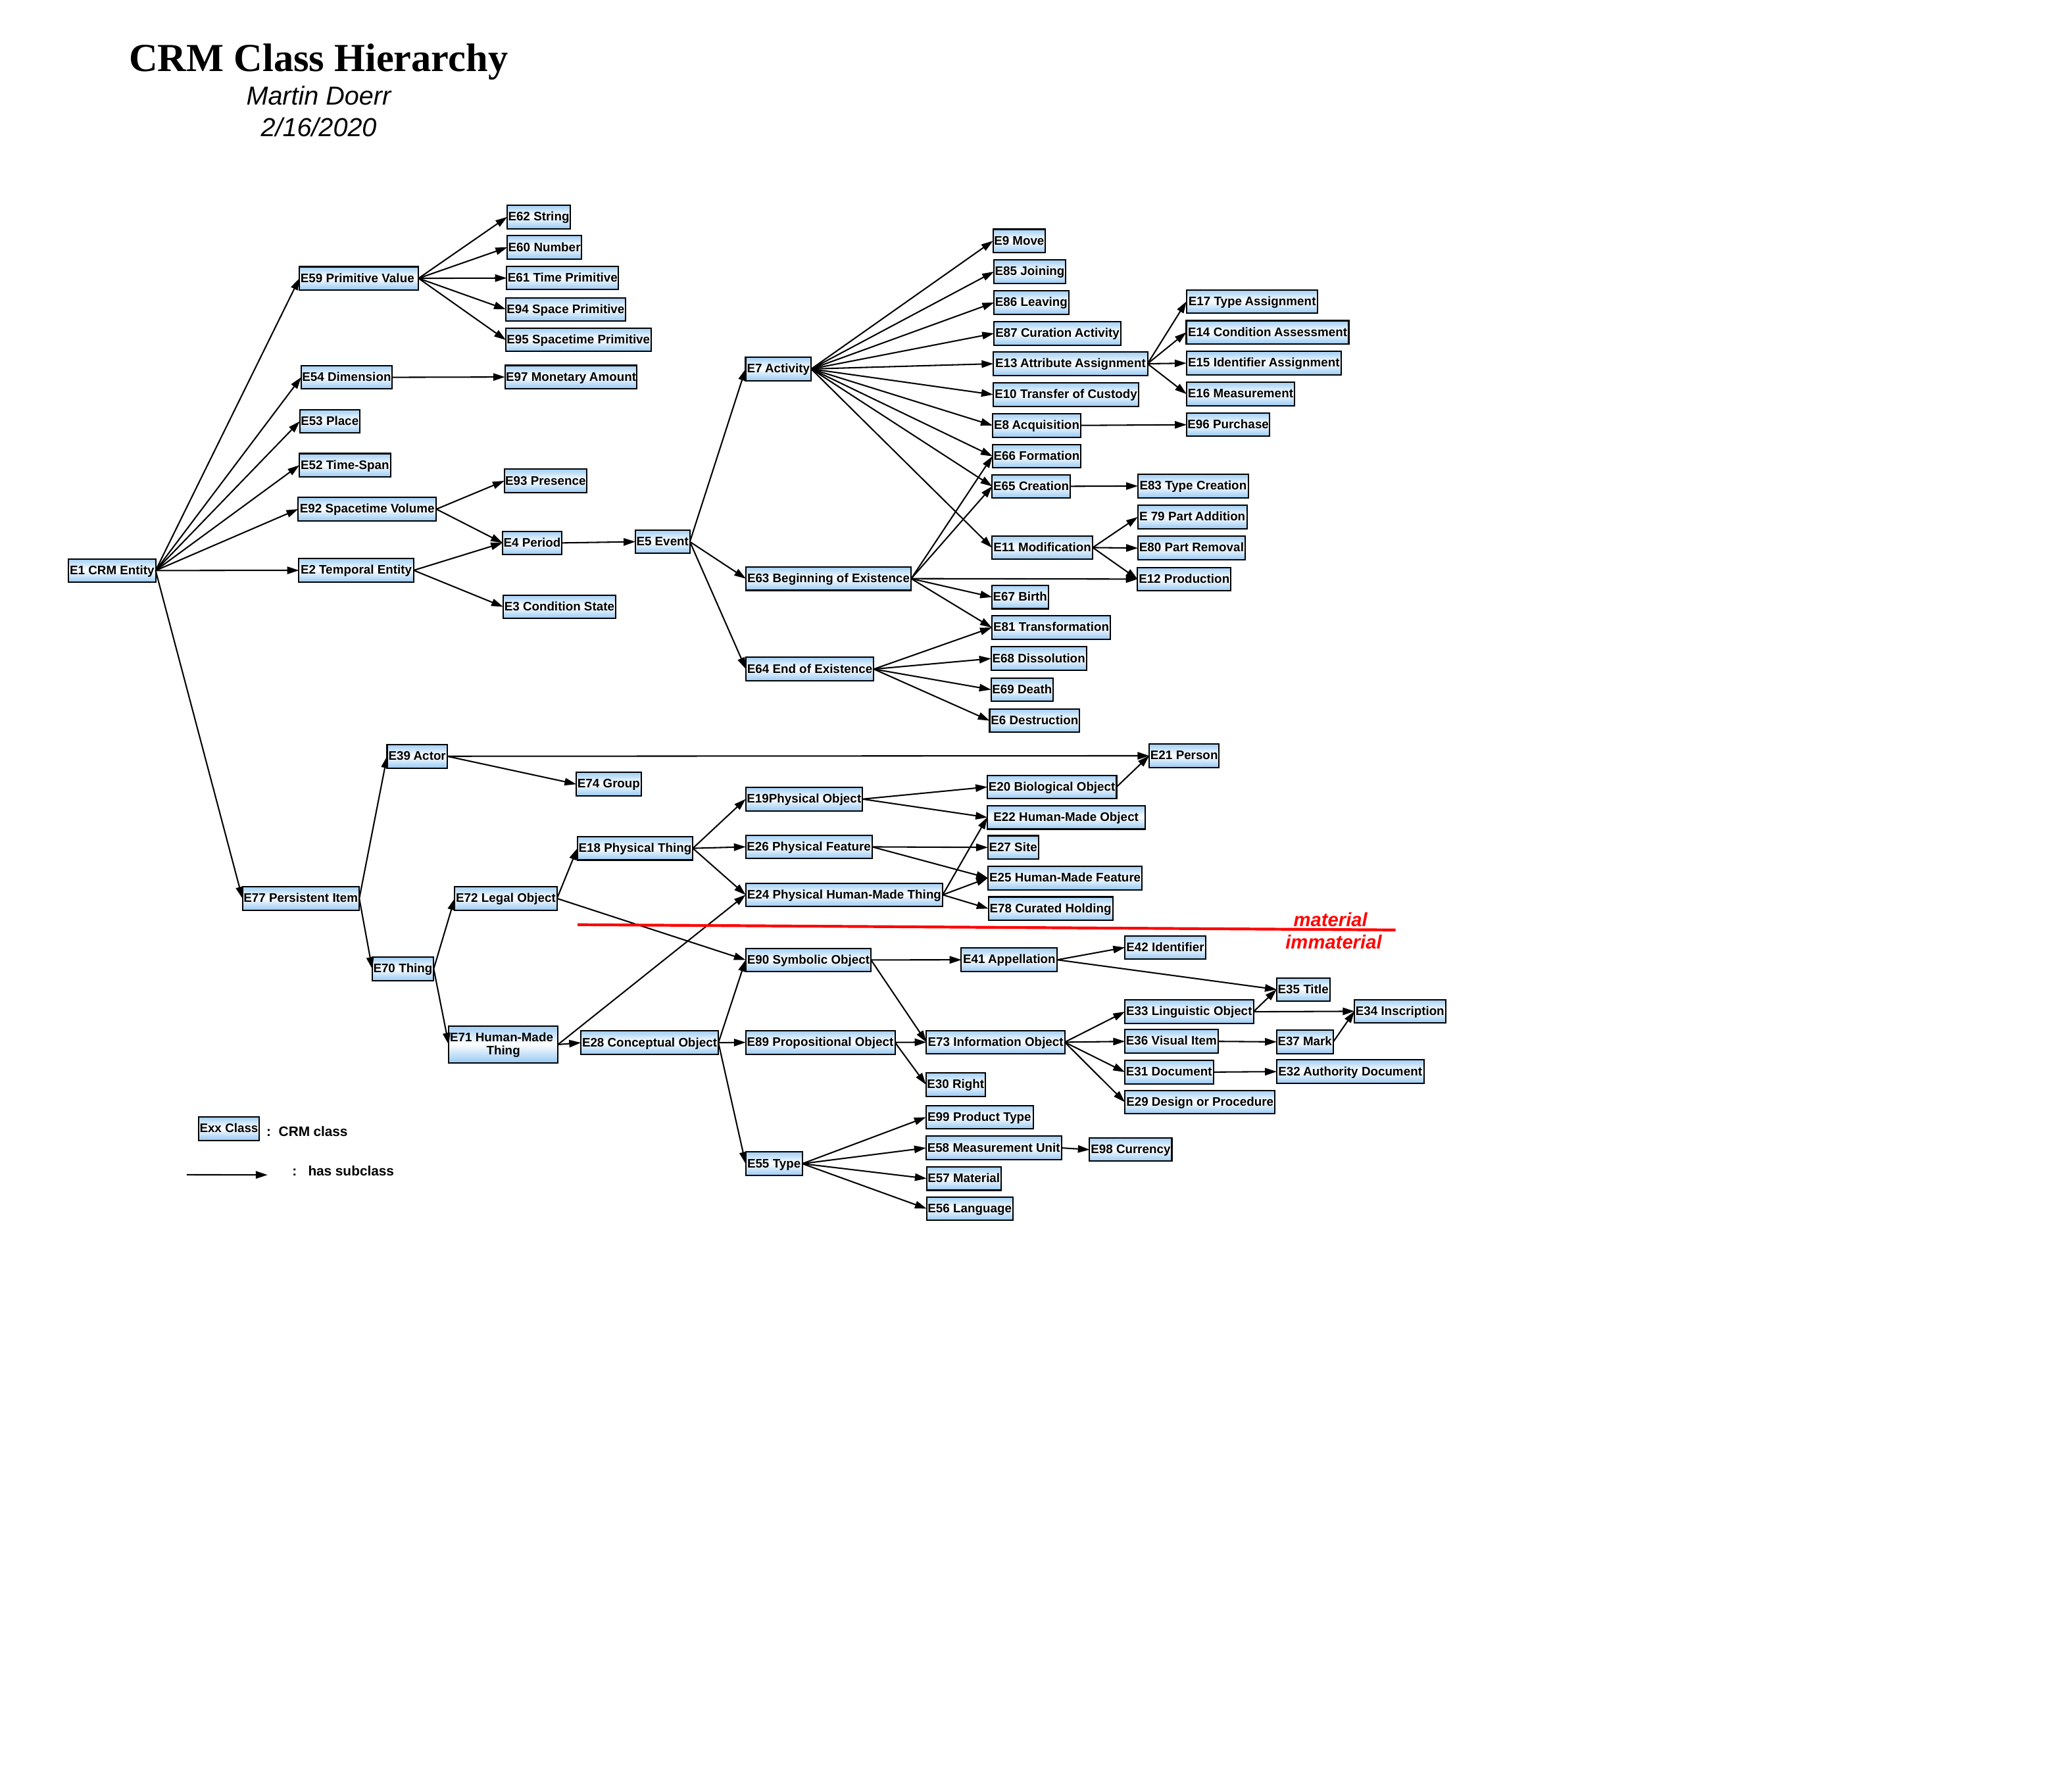

CRM Class Hierarchy
Martin Doerr
2/16/2020
E62 String
E9 Move
E60 Number
E85 Joining
E61 Time Primitive
E59 Primitive Value
E17 Type Assignment
E86 Leaving
E94 Space Primitive
E14 Condition Assessment
E87 Curation Activity
E95 Spacetime Primitive
E15 Identifier Assignment
E13 Attribute Assignment
E7 Activity
E97 Monetary Amount
E54 Dimension
E16 Measurement
E10 Transfer of Custody
E53 Place
E96 Purchase
E8 Acquisition
E66 Formation
E52 Time-Span
E93 Presence
E83 Type Creation
E65 Creation
E92 Spacetime Volume
E 79 Part Addition
E5 Event
E4 Period
E11 Modification
E80 Part Removal
E2 Temporal Entity
E1 CRM Entity
E63 Beginning of Existence
E12 Production
E67 Birth
E3 Condition State
E81 Transformation
E68 Dissolution
E64 End of Existence
E69 Death
E6 Destruction
E21 Person
E39 Actor
E74 Group
E20 Biological Object
E19Physical Object
E22 Human-Made Object
E26 Physical Feature
E27 Site
E18 Physical Thing
E25 Human-Made Feature
E24 Physical Human-Made Thing
E77 Persistent Item
E72 Legal Object
E78 Curated Holding
material
immaterial
E42 Identifier
E41 Appellation
E90 Symbolic Object
E70 Thing
E35 Title
E34 Inscription
E33 Linguistic Object
E71 Human-Made
Thing
E36 Visual Item
E37 Mark
E73 Information Object
E89 Propositional Object
E28 Conceptual Object
E32 Authority Document
E31 Document
E30 Right
E29 Design or Procedure
E99 Product Type
Exx Class
: CRM class
E58 Measurement Unit
E98 Currency
E55 Type
: has subclass
E57 Material
E56 Language